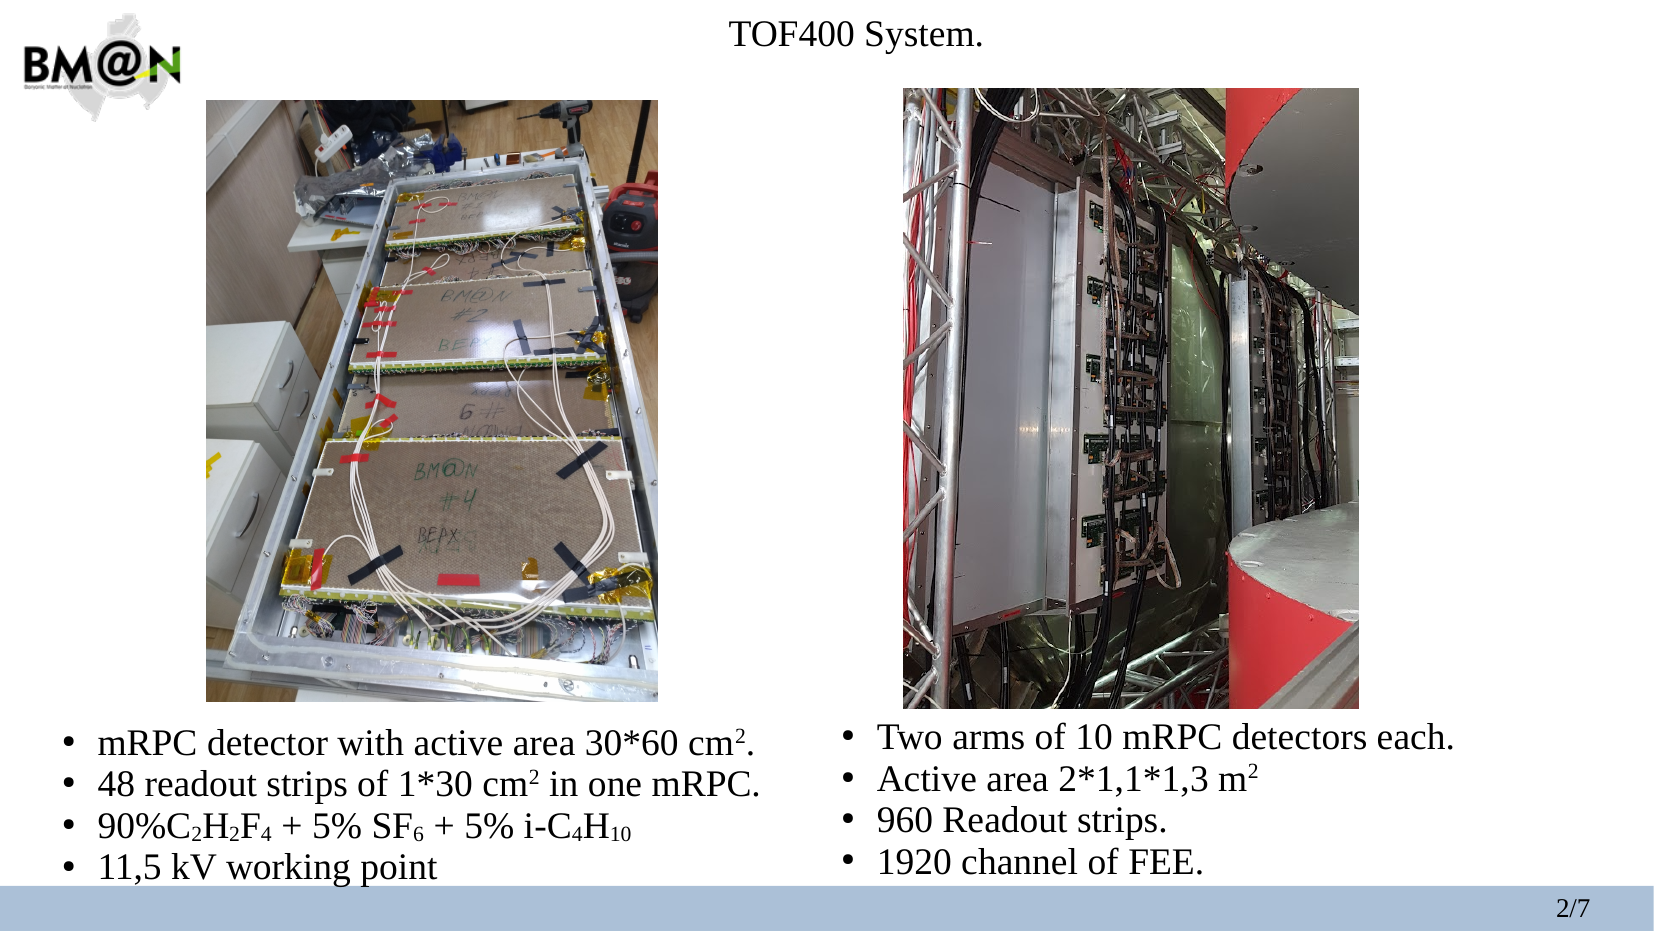

TOF400 System.
Two arms of 10 mRPC detectors each.
Active area 2*1,1*1,3 m2
960 Readout strips.
1920 channel of FEE.
mRPC detector with active area 30*60 cm2.
48 readout strips of 1*30 cm2 in one mRPC.
90%C2H2F4 + 5% SF6 + 5% i-C4H10
11,5 kV working point
2/7